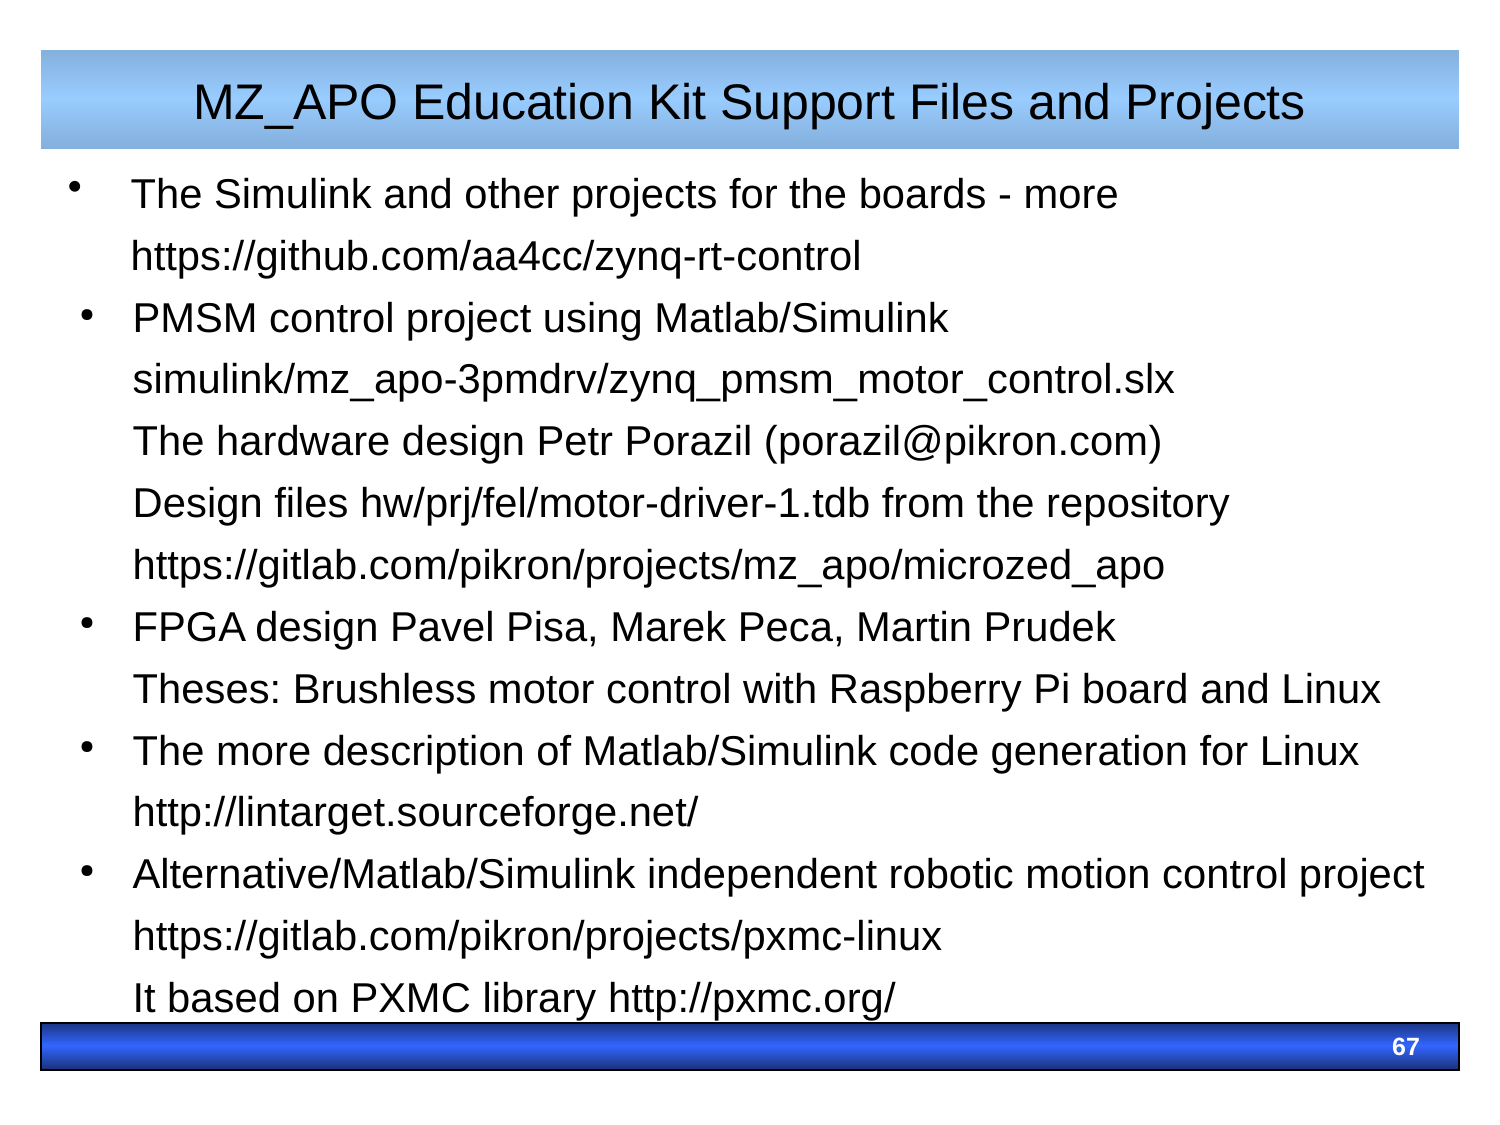

# MZ_APO Education Kit Support Files and Projects
The Simulink and other projects for the boards - more
https://github.com/aa4cc/zynq-rt-control
PMSM control project using Matlab/Simulink
simulink/mz_apo-3pmdrv/zynq_pmsm_motor_control.slx
The hardware design Petr Porazil (porazil@pikron.com)
Design files hw/prj/fel/motor-driver-1.tdb from the repository
https://gitlab.com/pikron/projects/mz_apo/microzed_apo
FPGA design Pavel Pisa, Marek Peca, Martin Prudek
Theses: Brushless motor control with Raspberry Pi board and Linux
The more description of Matlab/Simulink code generation for Linux
http://lintarget.sourceforge.net/
Alternative/Matlab/Simulink independent robotic motion control project
https://gitlab.com/pikron/projects/pxmc-linux
It based on PXMC library http://pxmc.org/
B35APO Computer Architectures